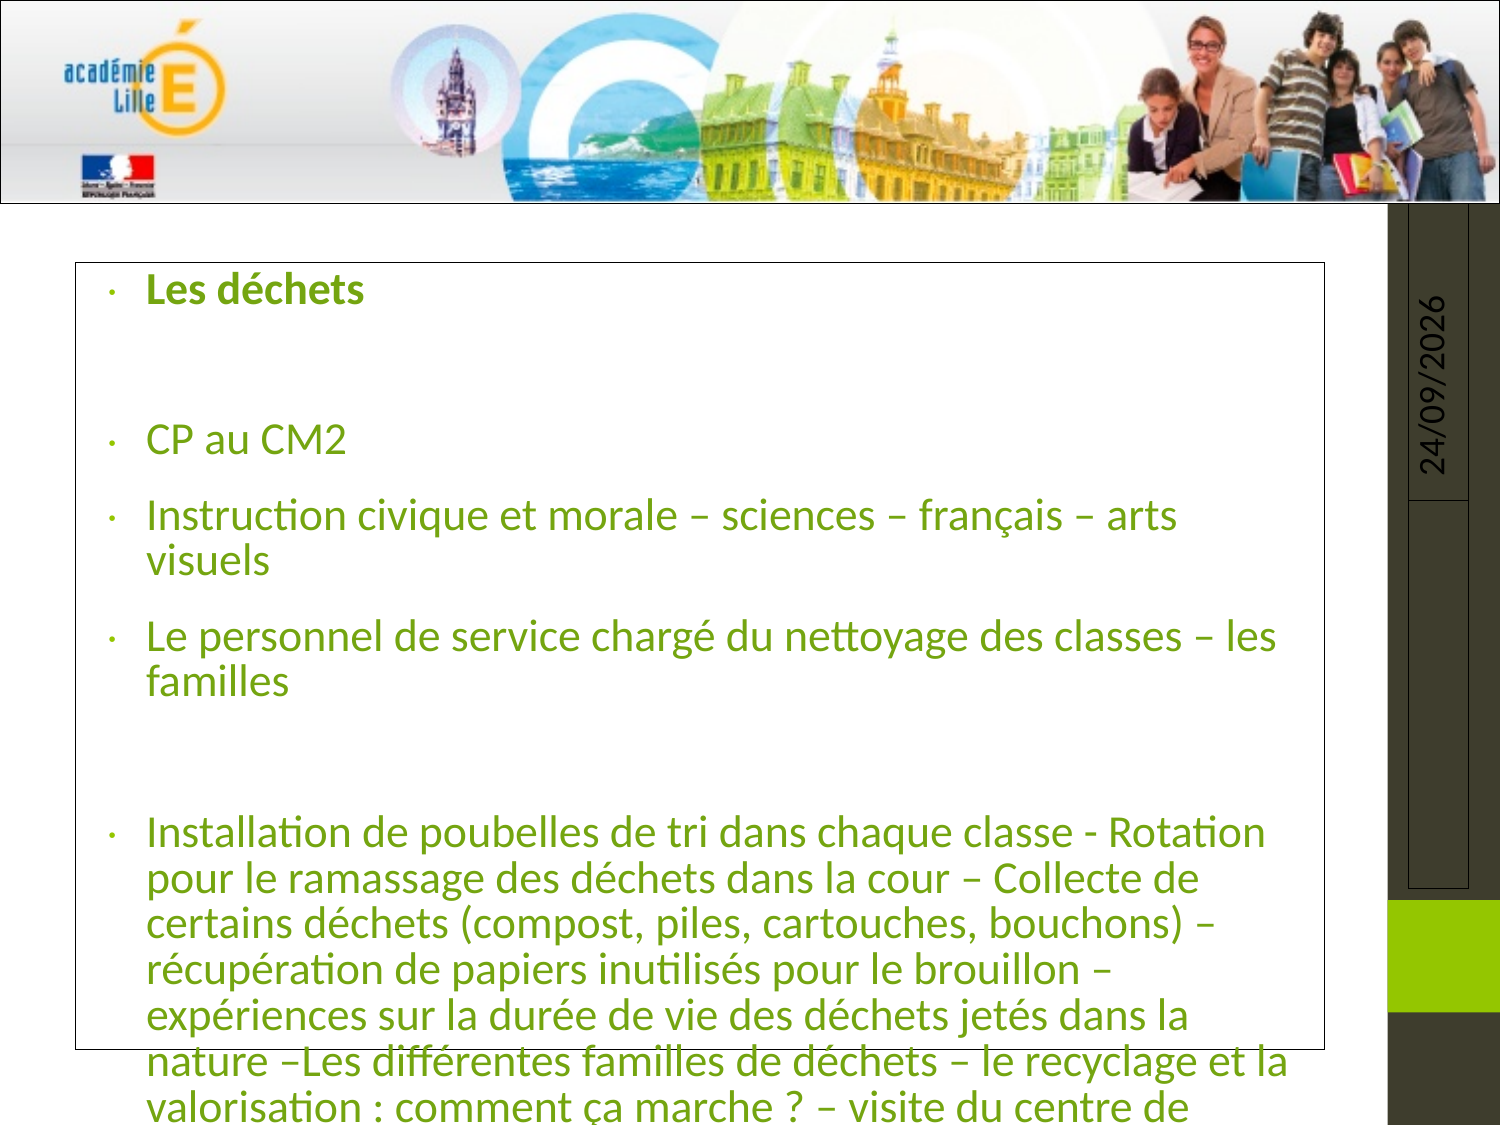

# Les déchets
CP au CM2
Instruction civique et morale – sciences – français – arts visuels
Le personnel de service chargé du nettoyage des classes – les familles
Installation de poubelles de tri dans chaque classe - Rotation pour le ramassage des déchets dans la cour – Collecte de certains déchets (compost, piles, cartouches, bouchons) – récupération de papiers inutilisés pour le brouillon – expériences sur la durée de vie des déchets jetés dans la nature –Les différentes familles de déchets – le recyclage et la valorisation : comment ça marche ? – visite du centre de valorisation – Faire de l’art avec des objets de récup – visite de l’expo Récup’art dans le quartier – Campagne Stop Pub dans le quartier – participation à l’action « Nettoyons la nature » - Création d’un lombrics composteur – Fabrication de papier recyclé